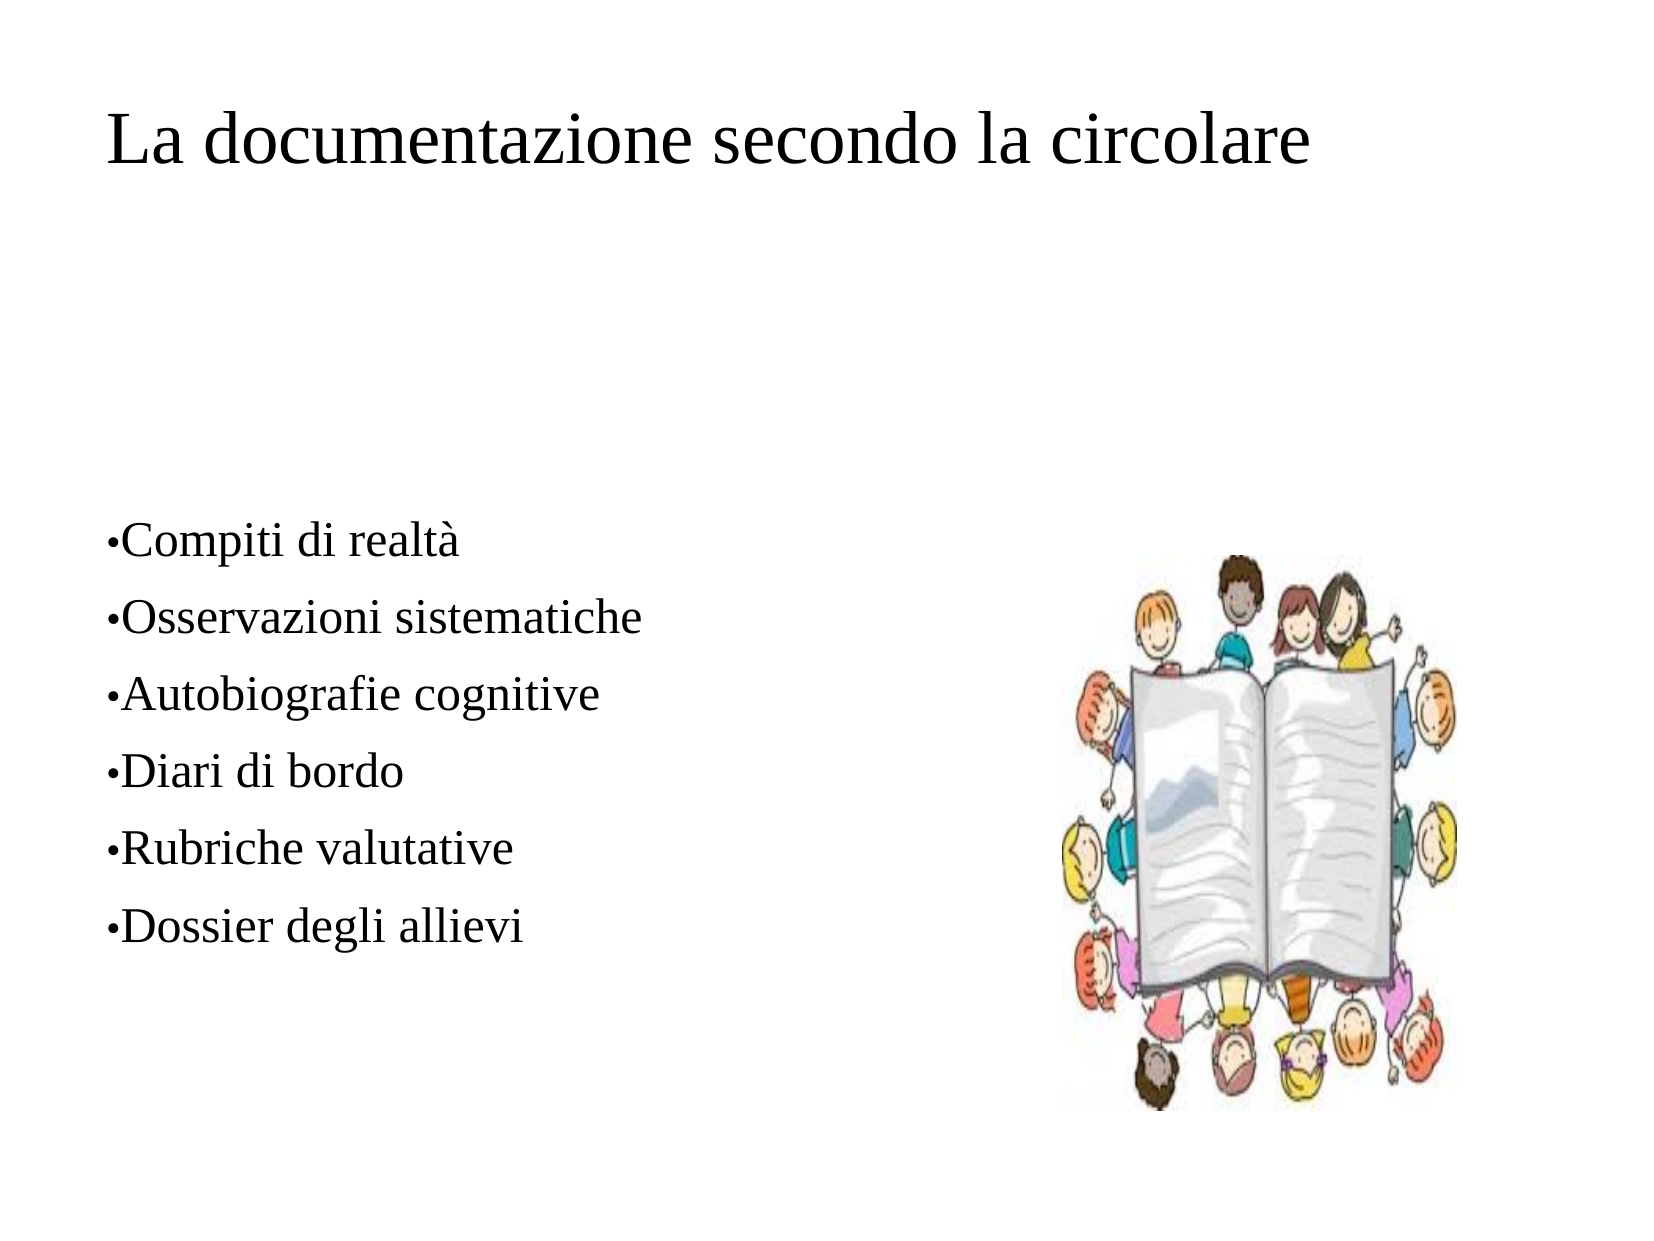

La documentazione secondo la circolare
•Compiti di realtà
•Osservazioni sistematiche
•Autobiografie cognitive
•Diari di bordo
•Rubriche valutative
•Dossier degli allievi